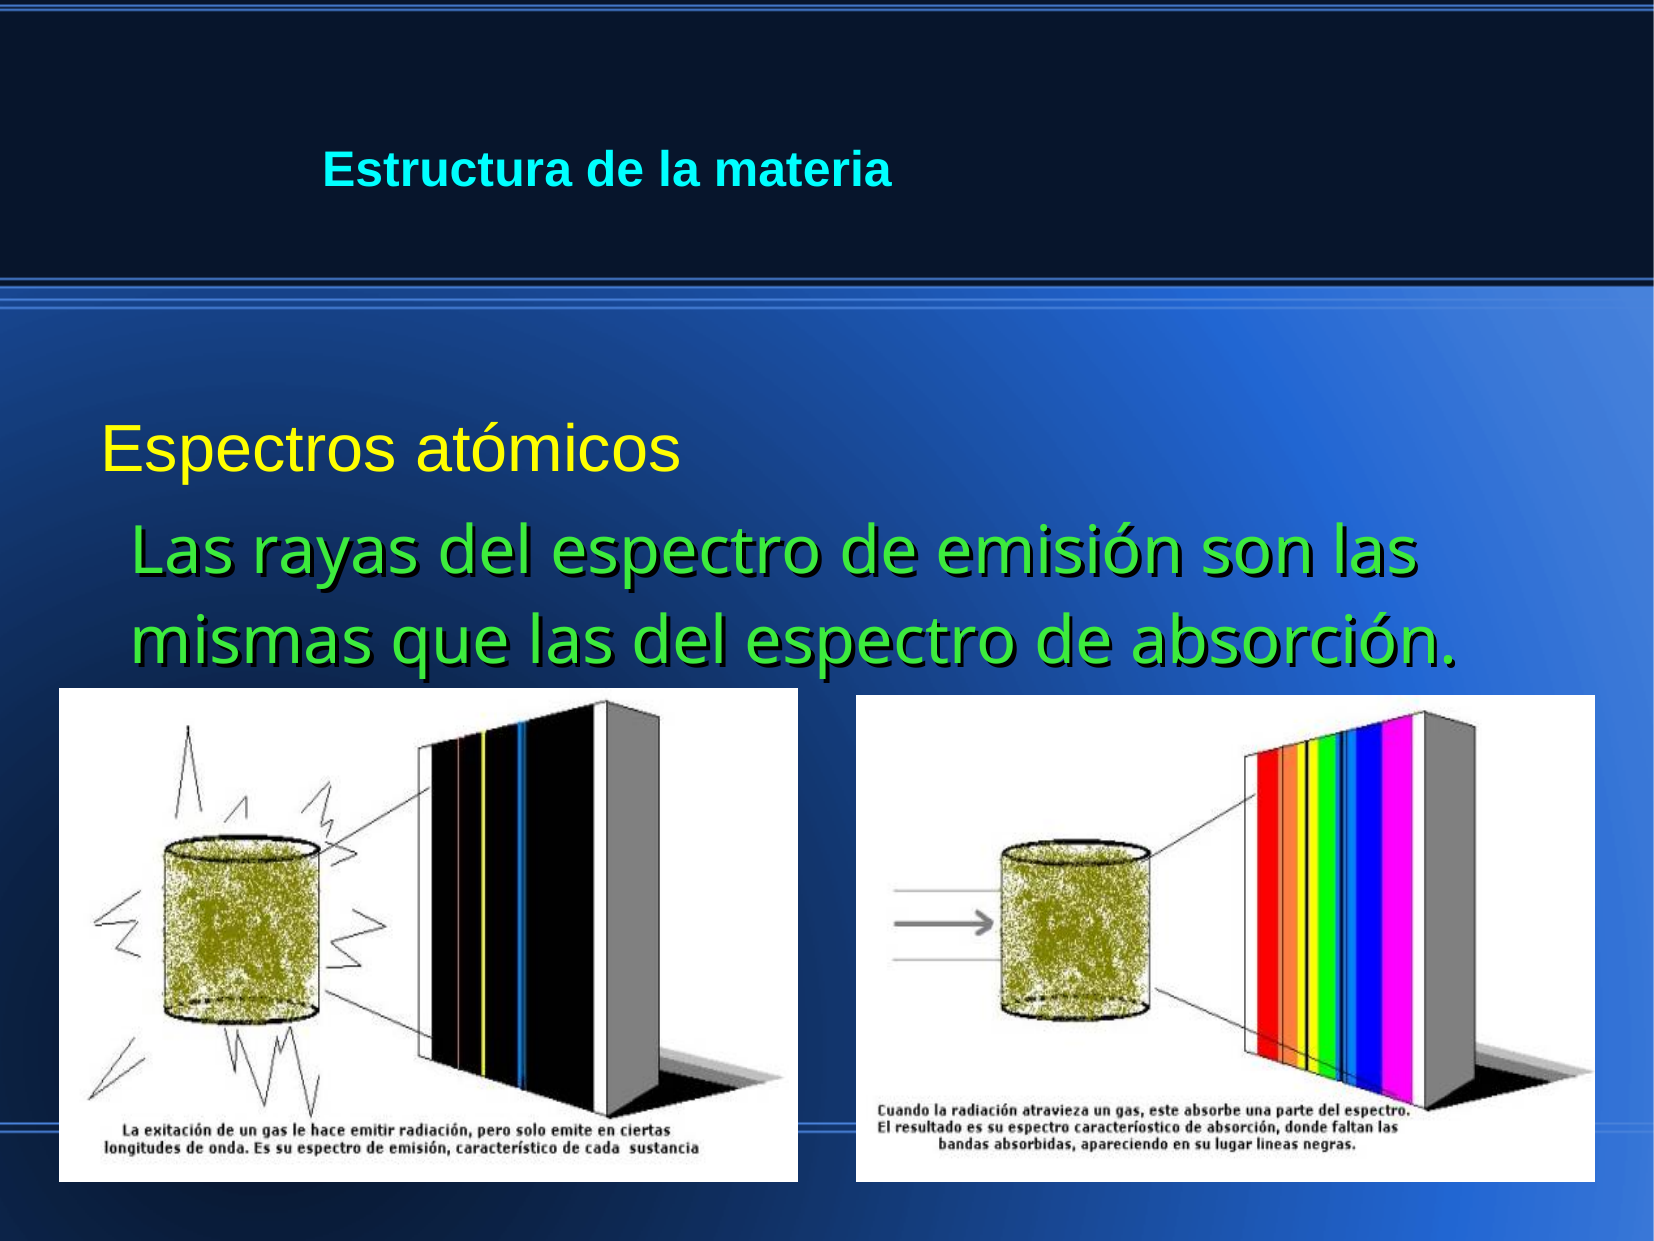

Estructura de la materia
# Espectros atómicos
Las rayas del espectro de emisión son las mismas que las del espectro de absorción.